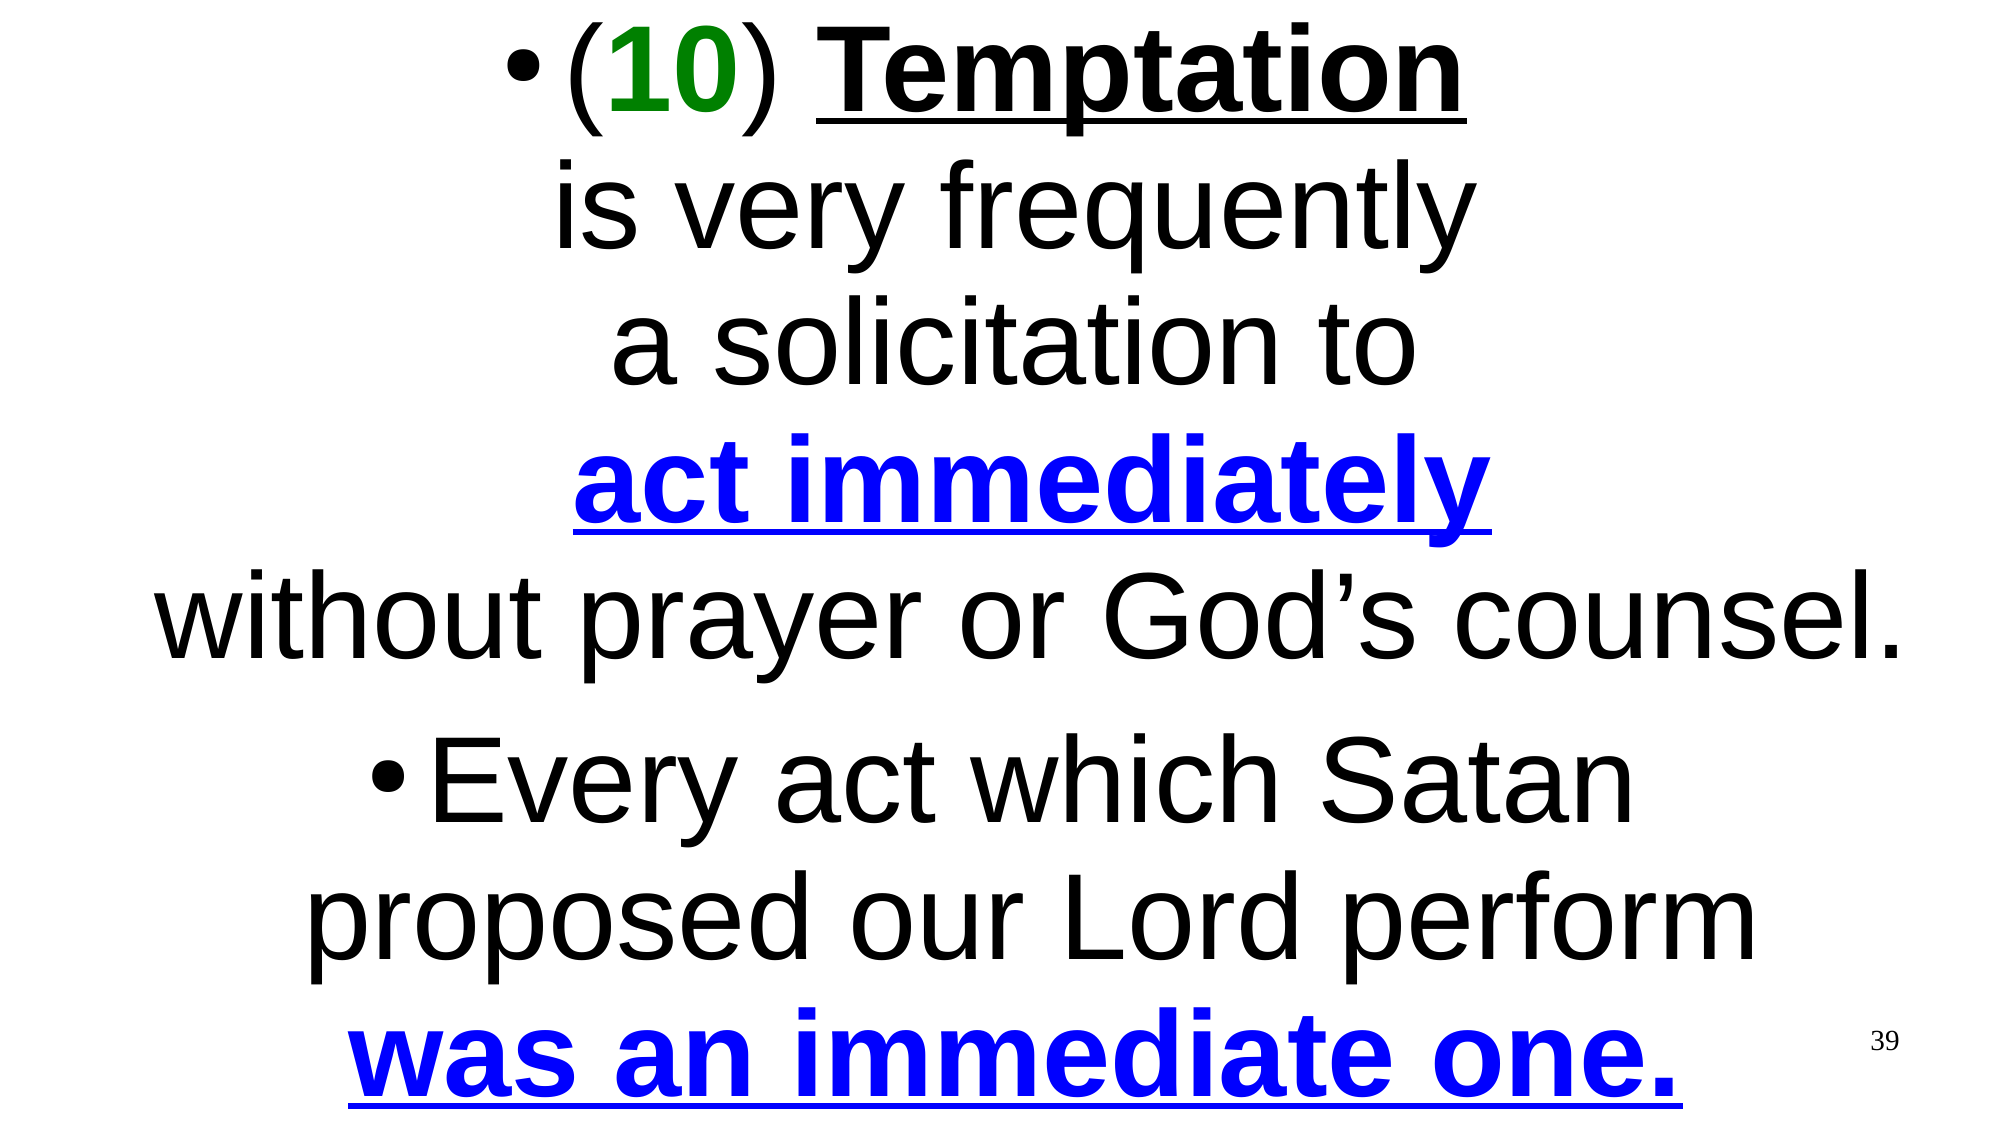

# (10) Temptation is very frequently a solicitation to act immediately without prayer or God’s counsel.
Every act which Satan
 proposed our Lord perform
was an immediate one.
39